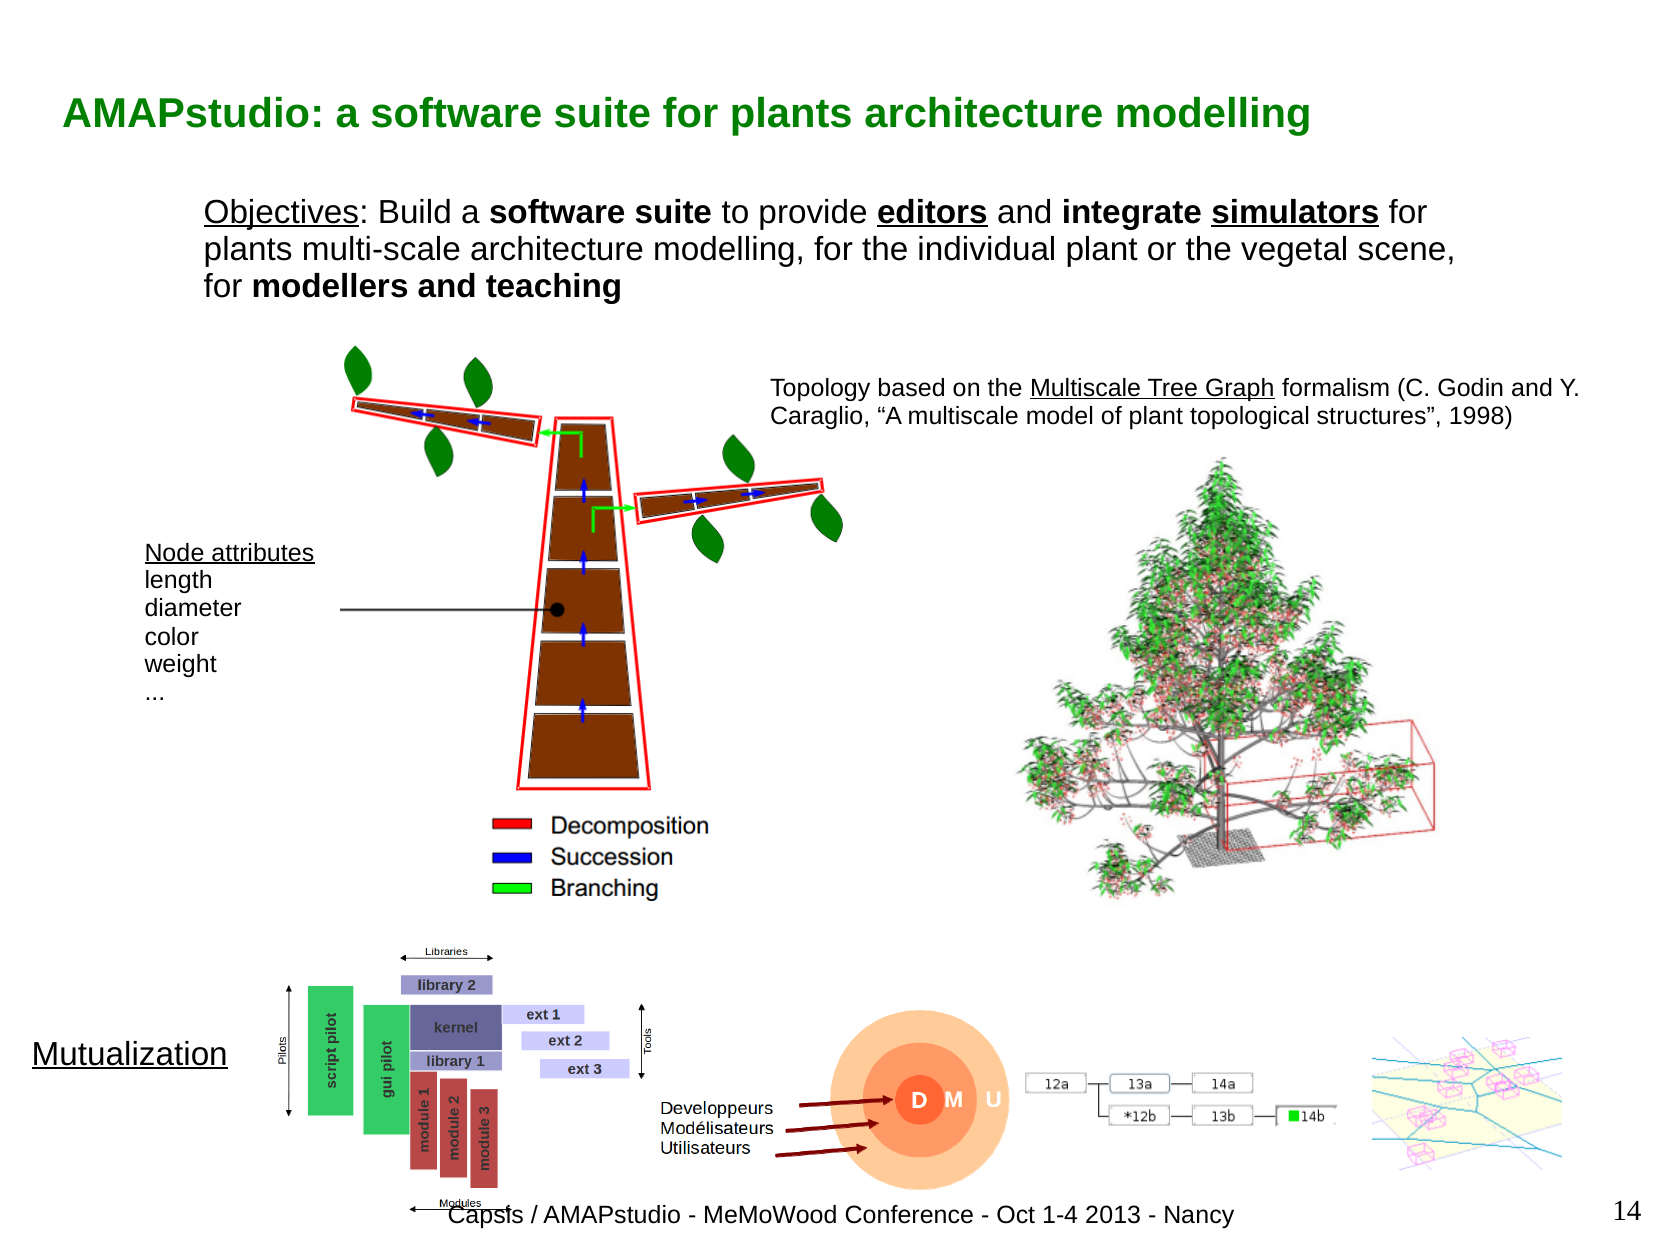

AMAPstudio: a software suite for plants architecture modelling
Objectives: Build a software suite to provide editors and integrate simulators for plants multi-scale architecture modelling, for the individual plant or the vegetal scene, for modellers and teaching
Topology based on the Multiscale Tree Graph formalism (C. Godin and Y. Caraglio, “A multiscale model of plant topological structures”, 1998)
Node attributes
length
diameter
color
weight
...
Mutualization
Capsis / AMAPstudio - MeMoWood Conference - Oct 1-4 2013 - Nancy